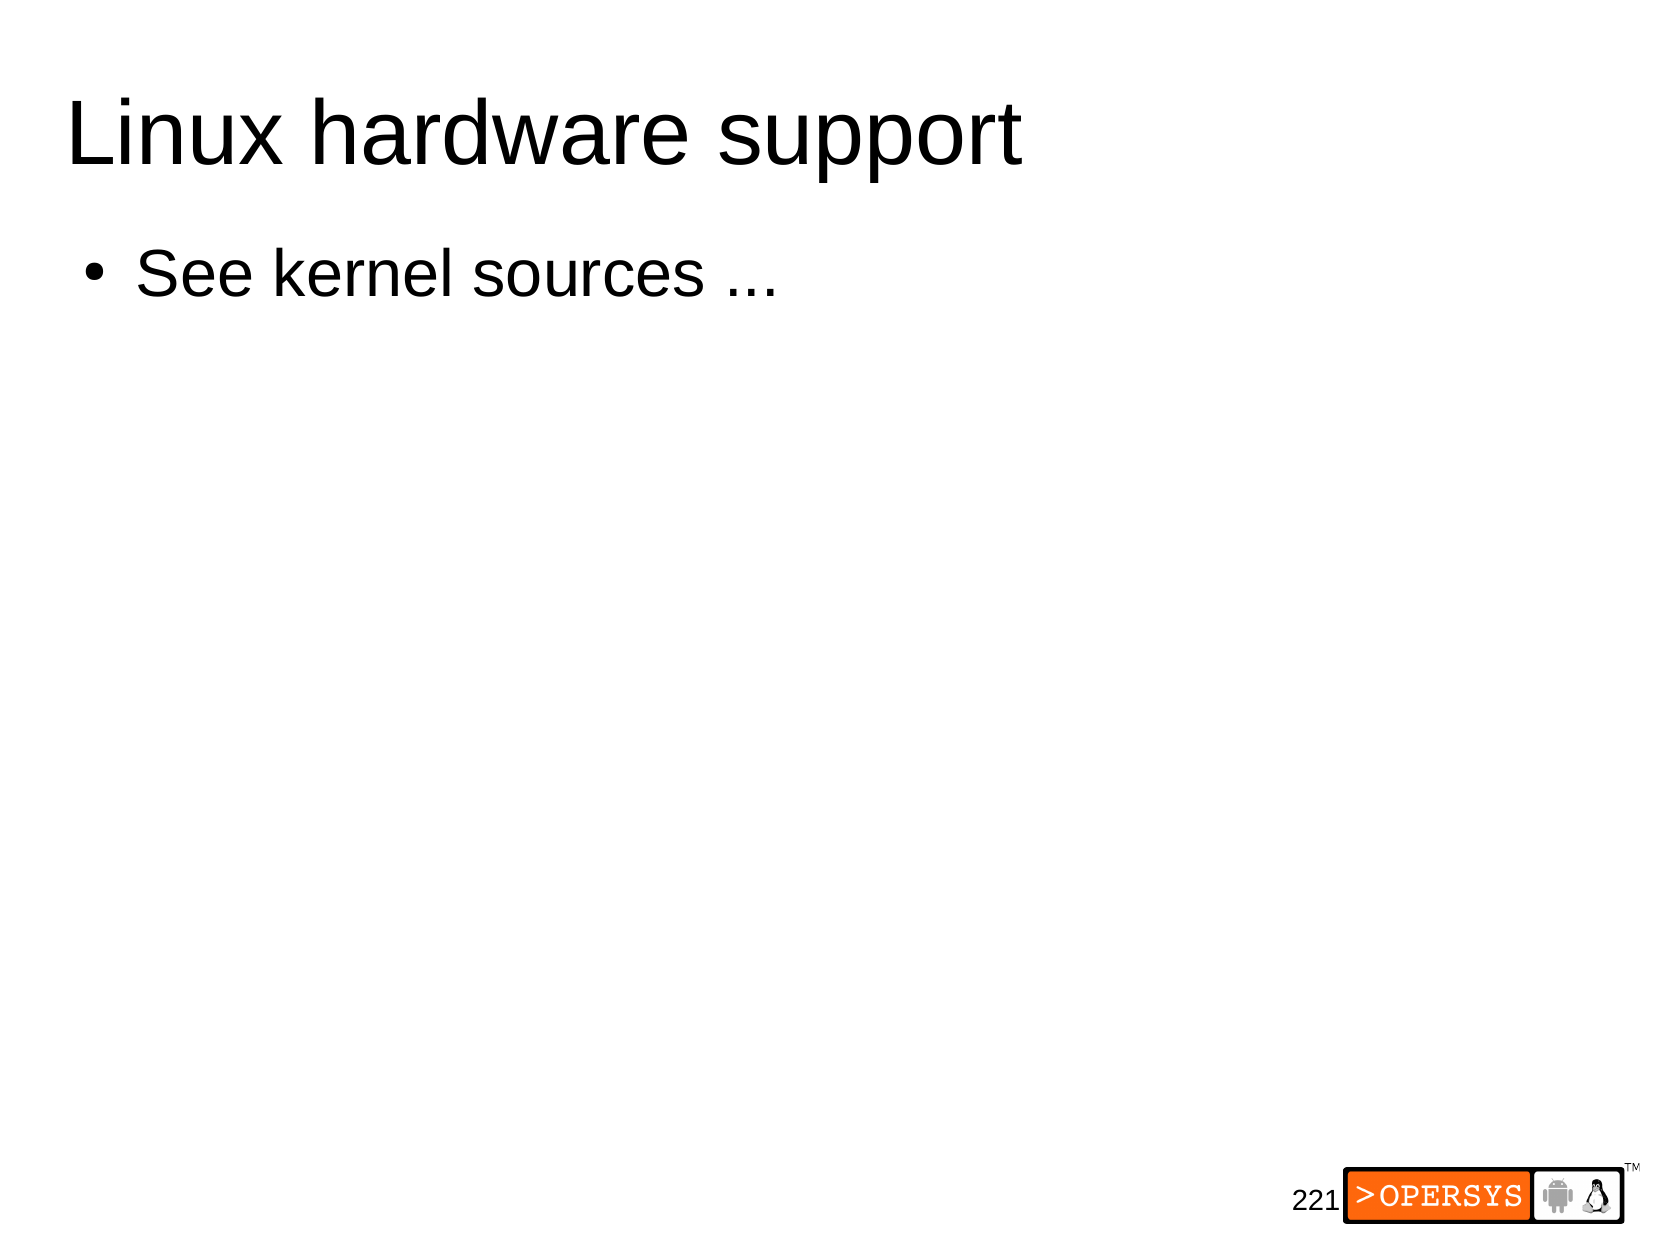

# Linux hardware support
See kernel sources ...